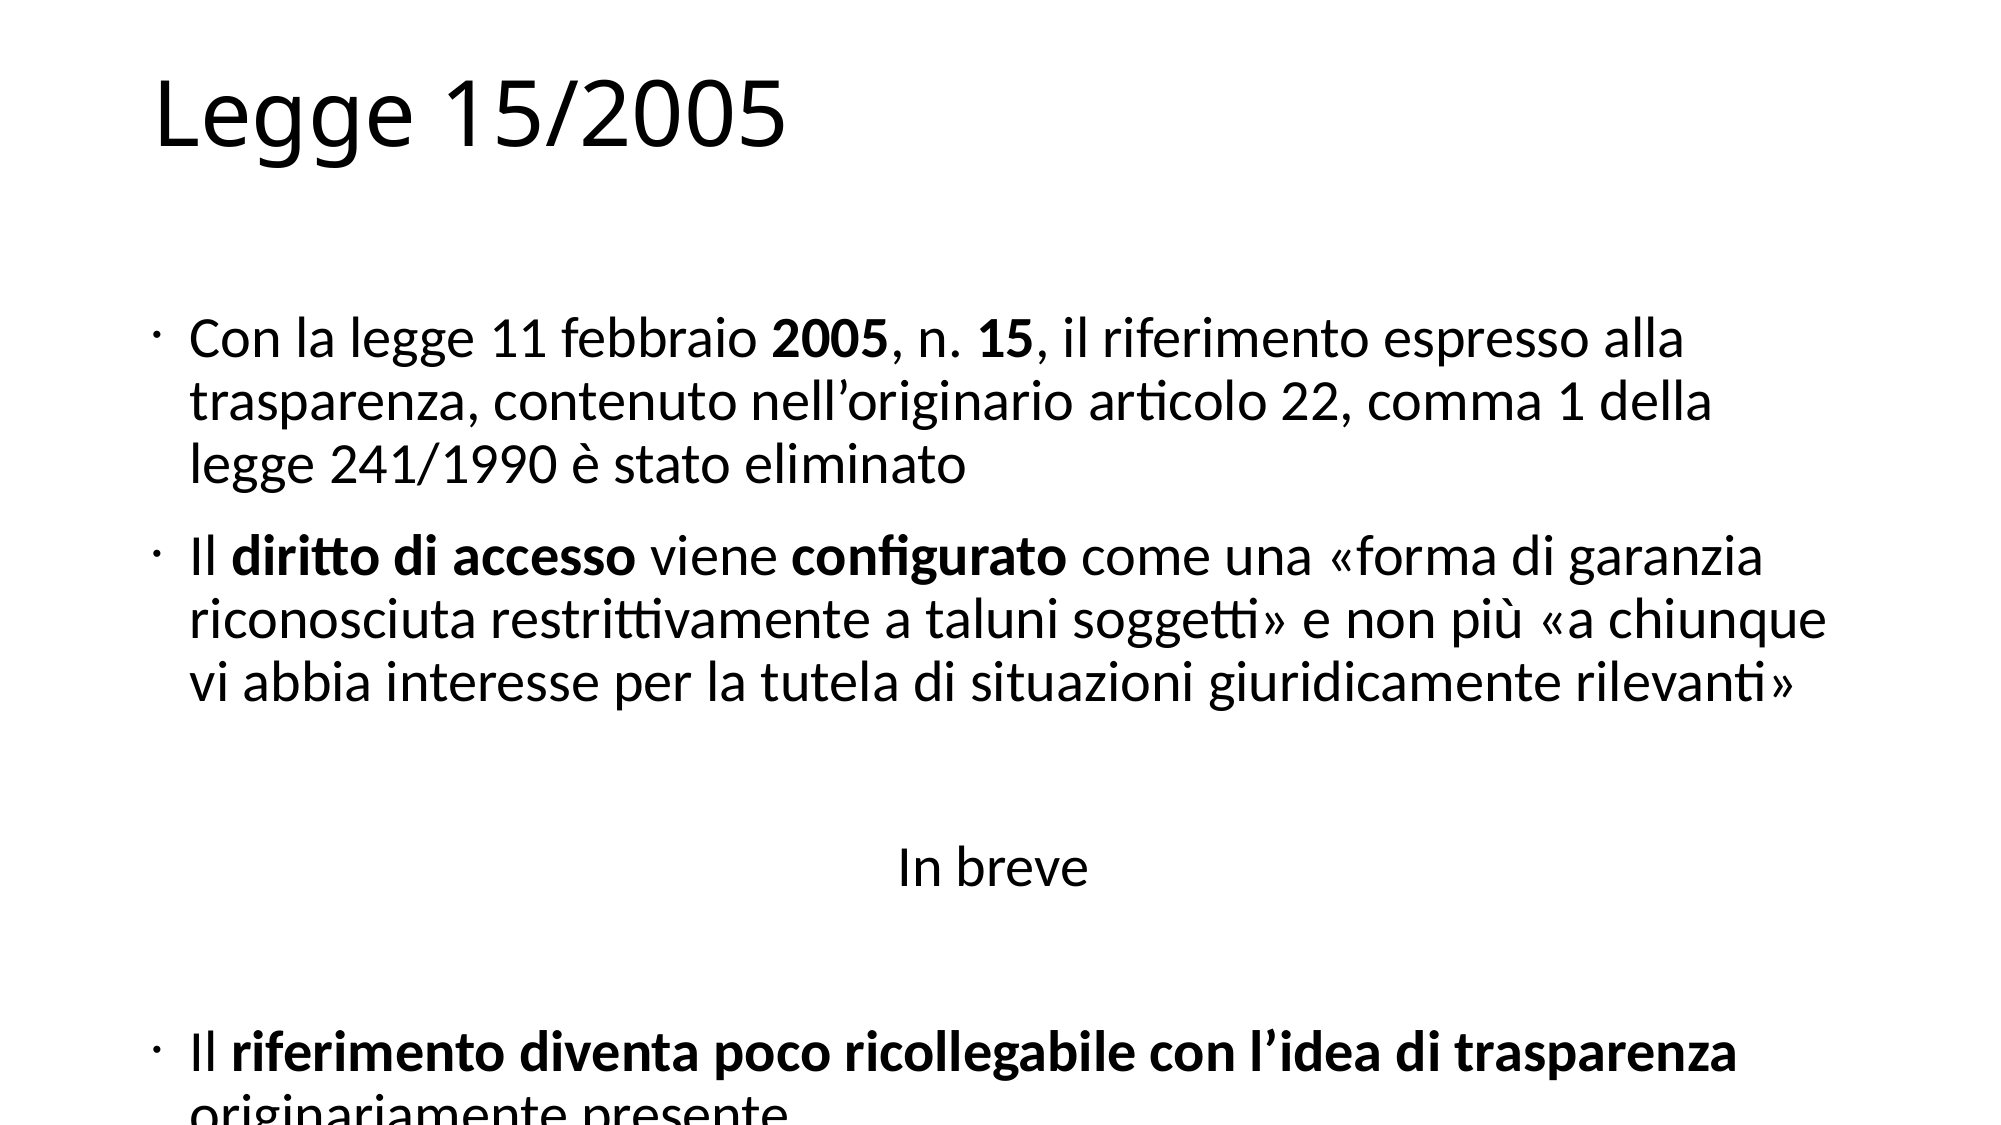

# Legge 15/2005
Con la legge 11 febbraio 2005, n. 15, il riferimento espresso alla trasparenza, contenuto nell’originario articolo 22, comma 1 della legge 241/1990 è stato eliminato
Il diritto di accesso viene configurato come una «forma di garanzia riconosciuta restrittivamente a taluni soggetti» e non più «a chiunque vi abbia interesse per la tutela di situazioni giuridicamente rilevanti»
In breve
Il riferimento diventa poco ricollegabile con l’idea di trasparenza originariamente presente